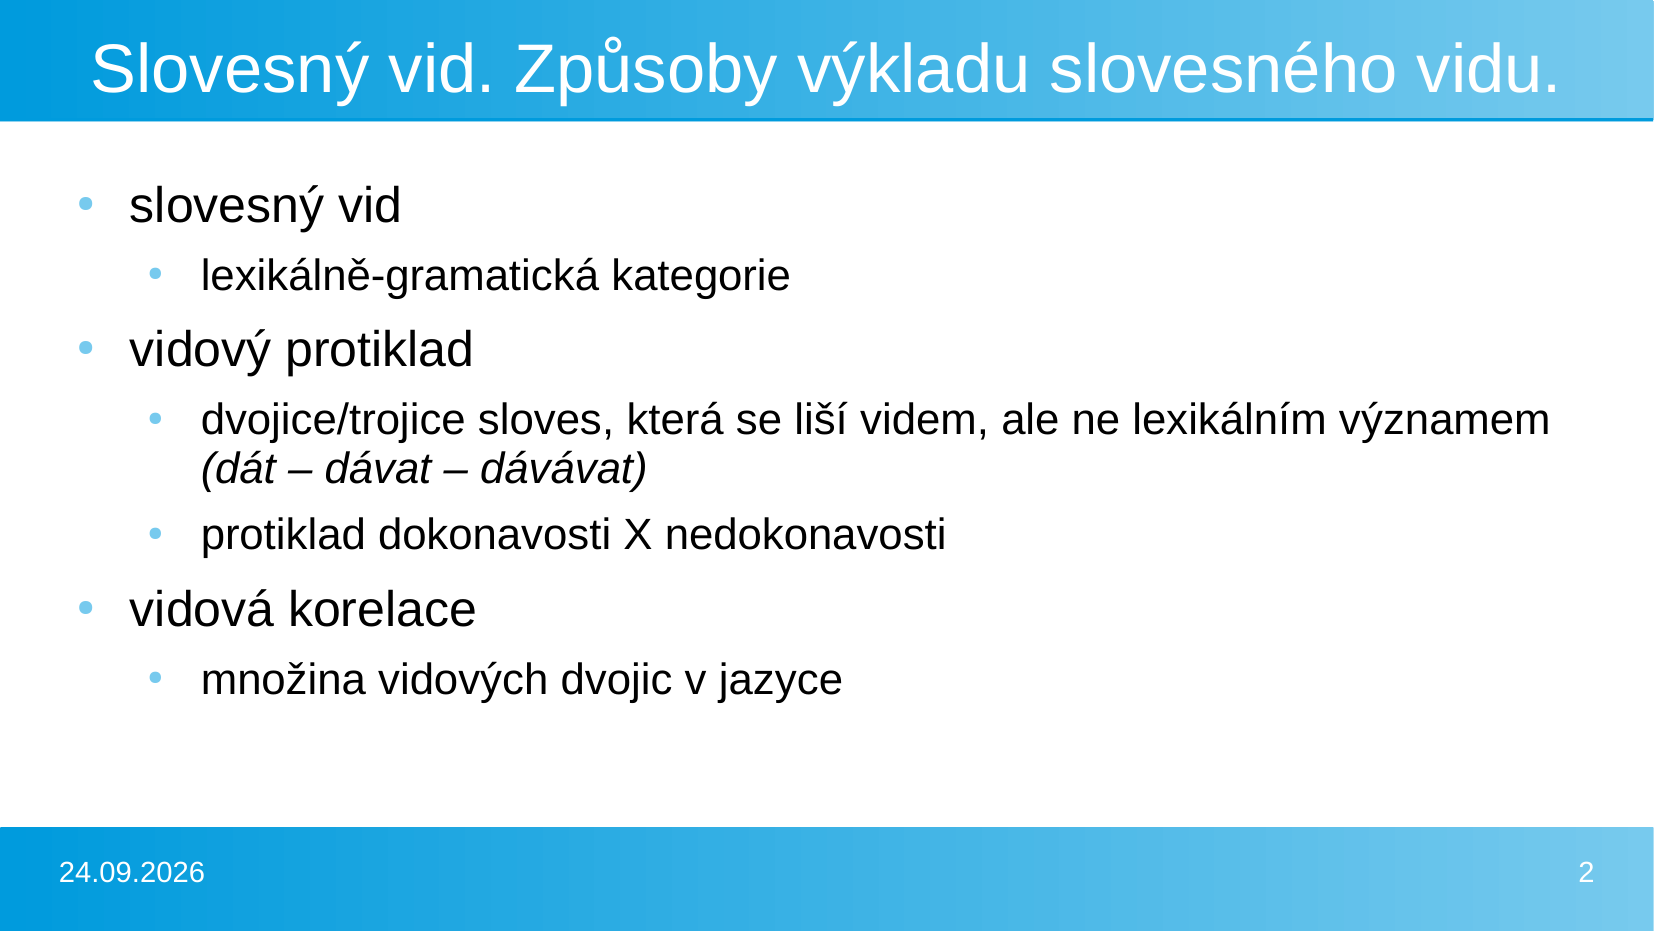

# Slovesný vid. Způsoby výkladu slovesného vidu.
slovesný vid
lexikálně-gramatická kategorie
vidový protiklad
dvojice/trojice sloves, která se liší videm, ale ne lexikálním významem (dát – dávat – dávávat)
protiklad dokonavosti X nedokonavosti
vidová korelace
množina vidových dvojic v jazyce
2